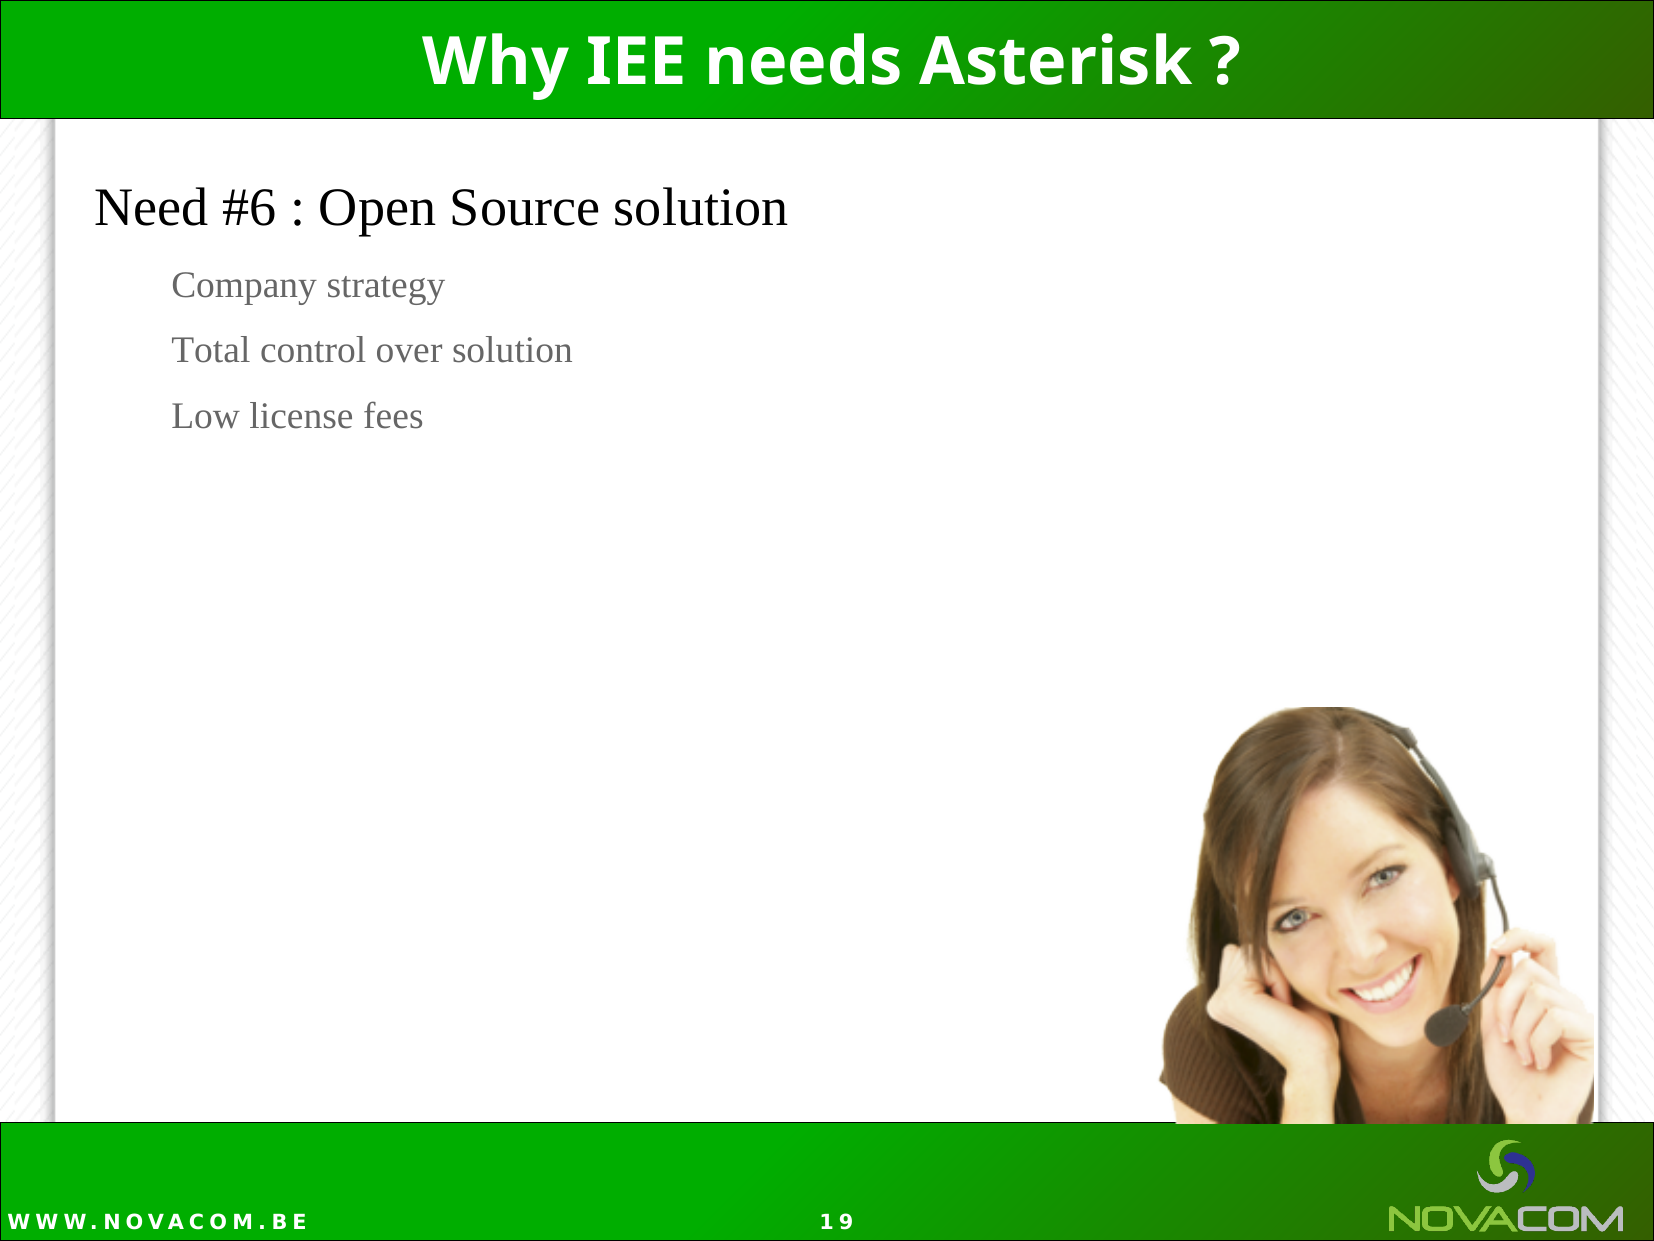

# Why IEE needs Asterisk ?
Need #6 : Open Source solution
Company strategy
Total control over solution
Low license fees